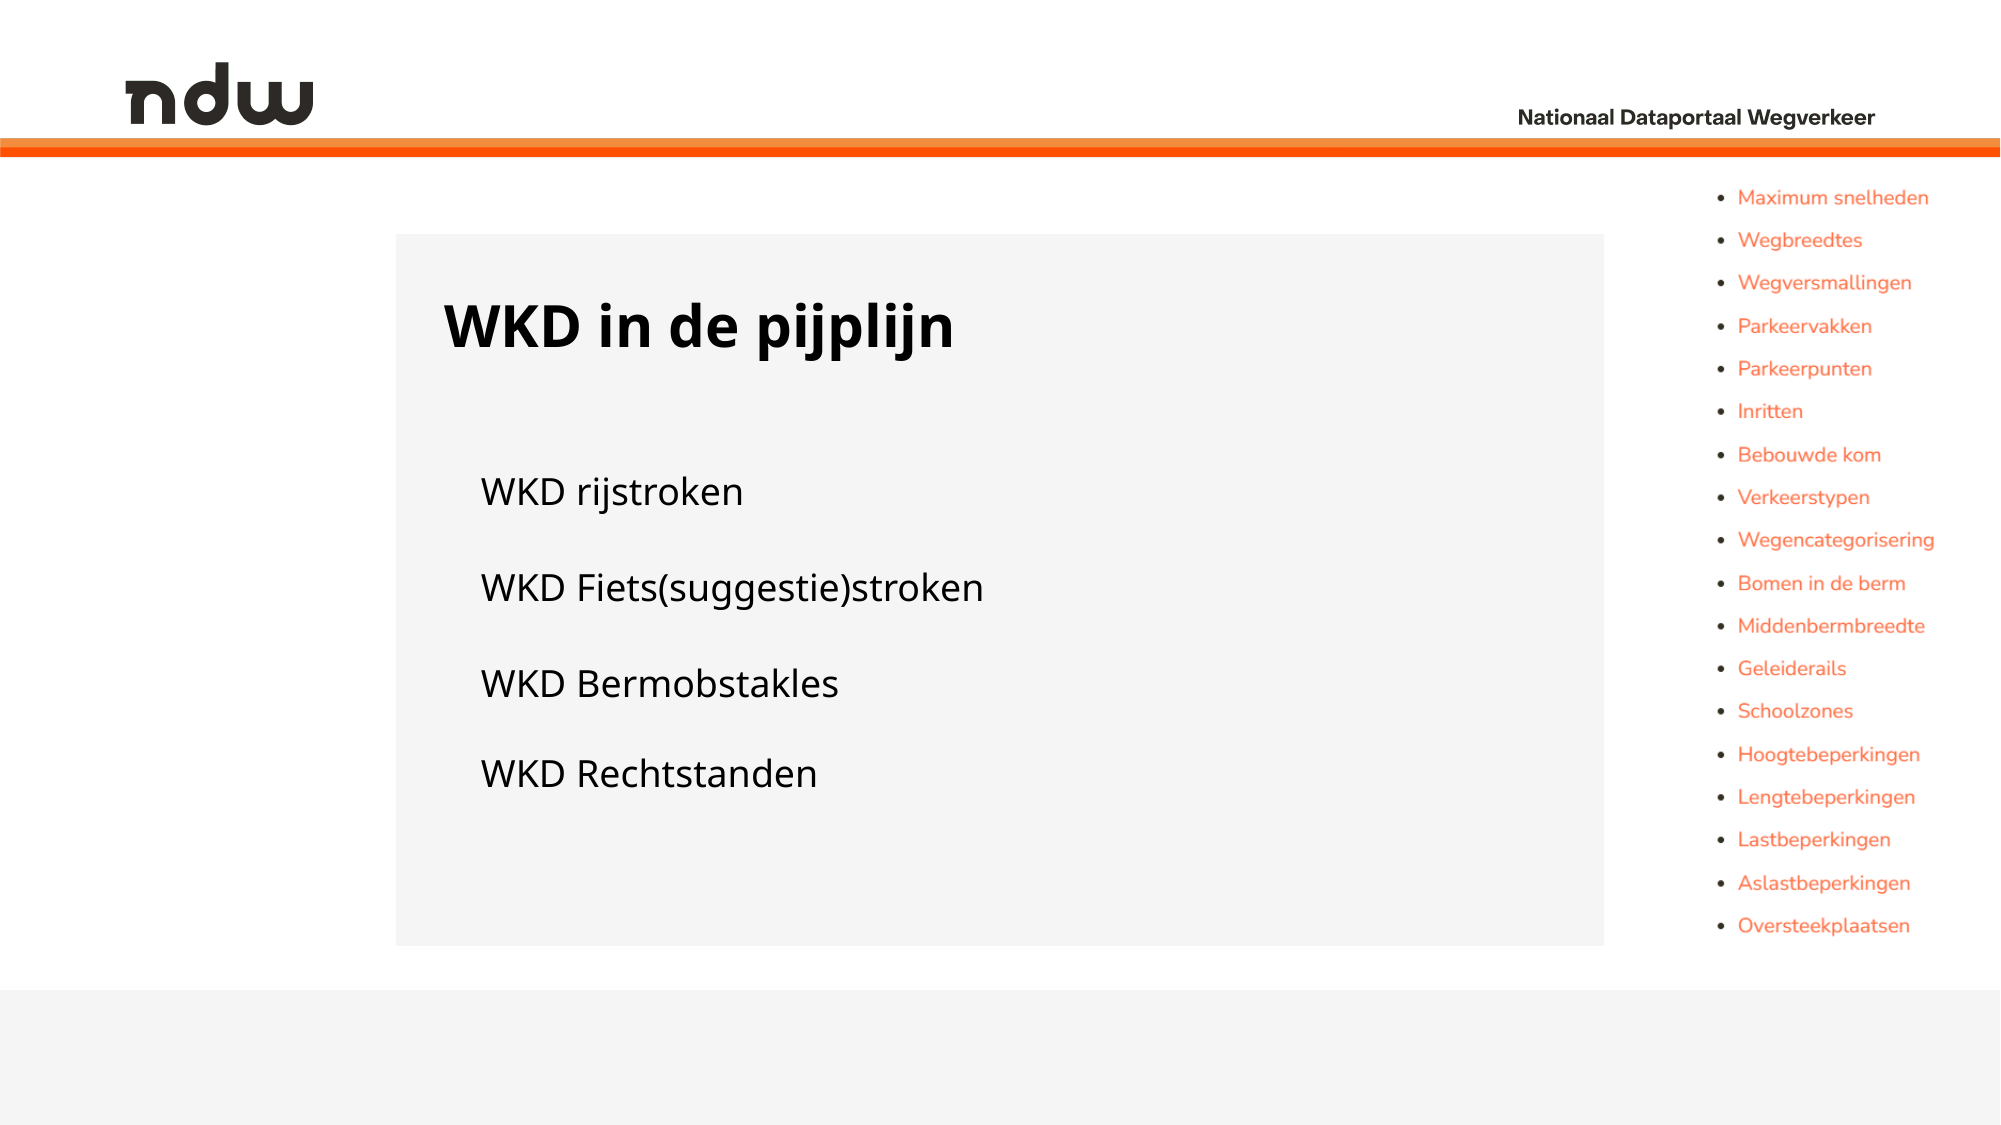

WKD in de pijplijn
# WKD rijstroken
WKD Fiets(suggestie)stroken
WKD Bermobstakles
WKD Rechtstanden